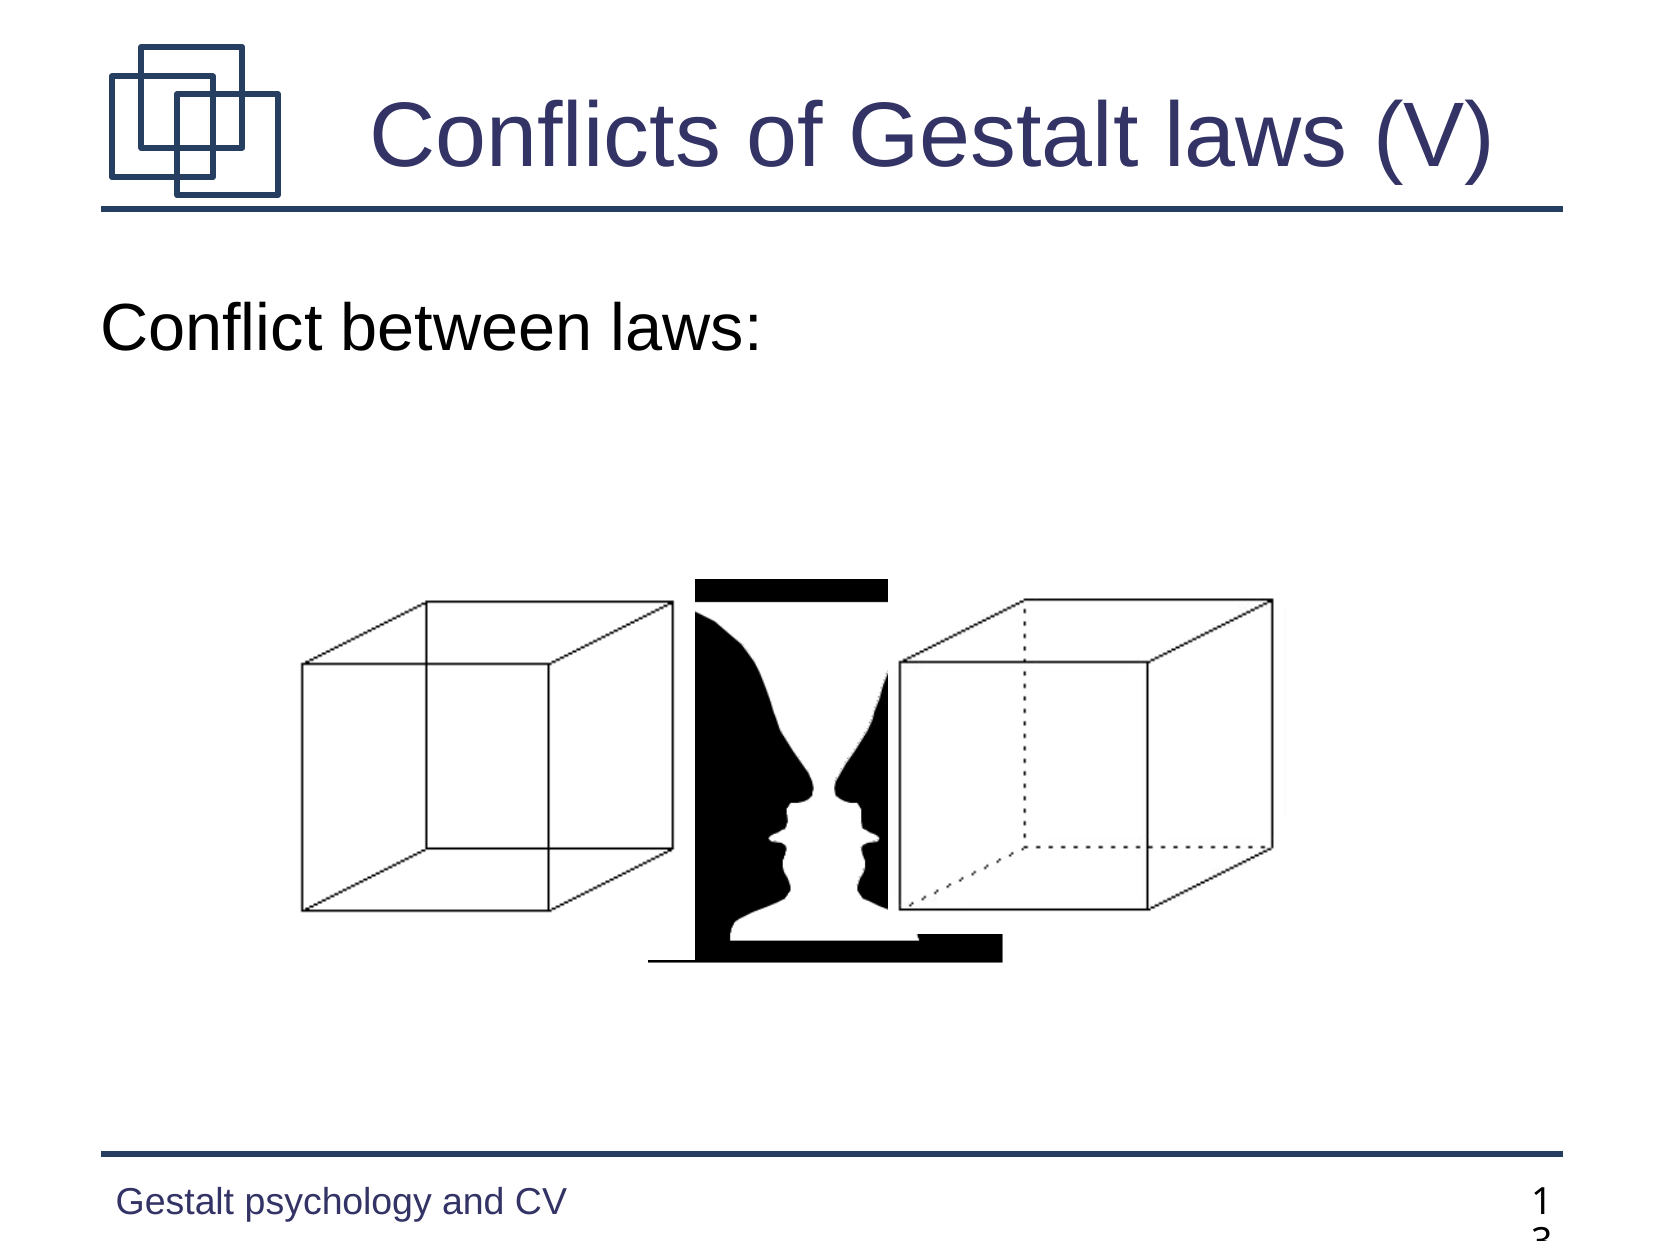

# Conflicts of Gestalt laws (V)
Conflict between laws: